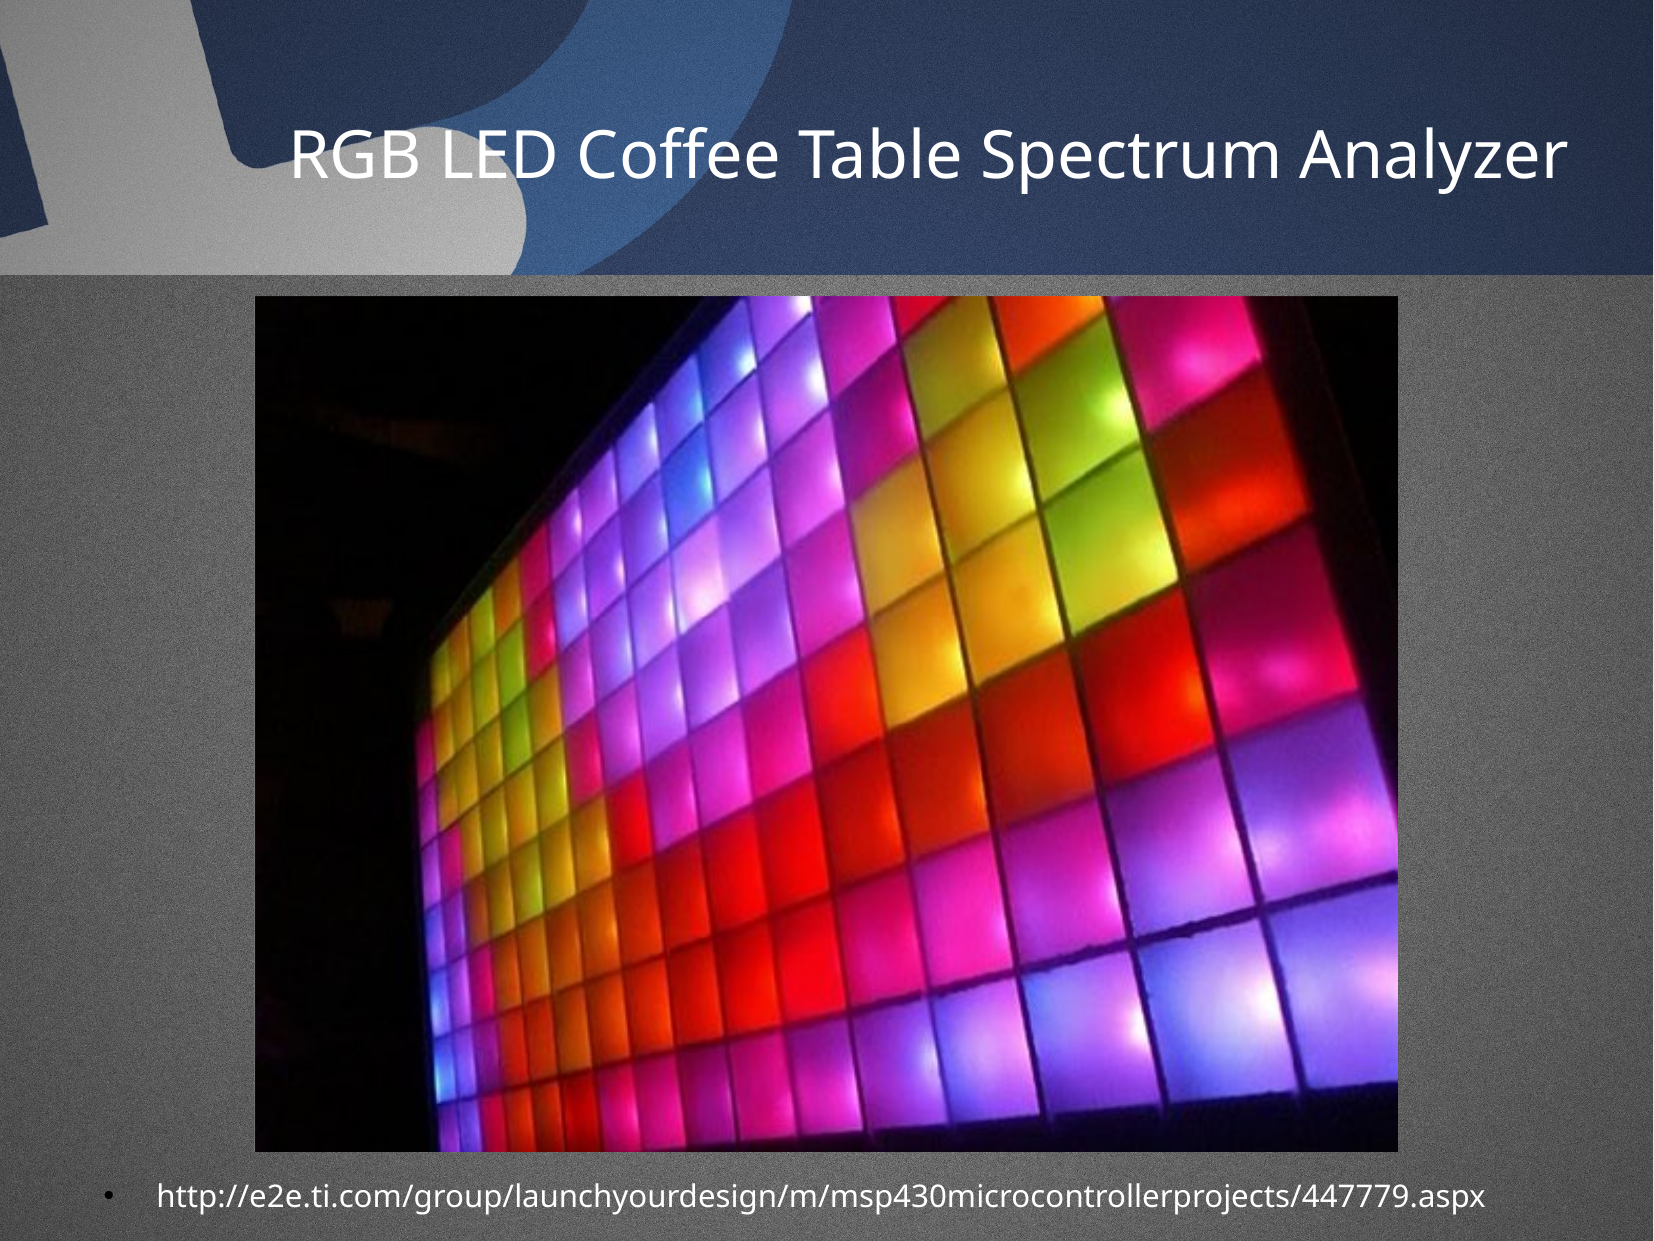

# RGB LED Coffee Table Spectrum Analyzer
http://e2e.ti.com/group/launchyourdesign/m/msp430microcontrollerprojects/447779.aspx